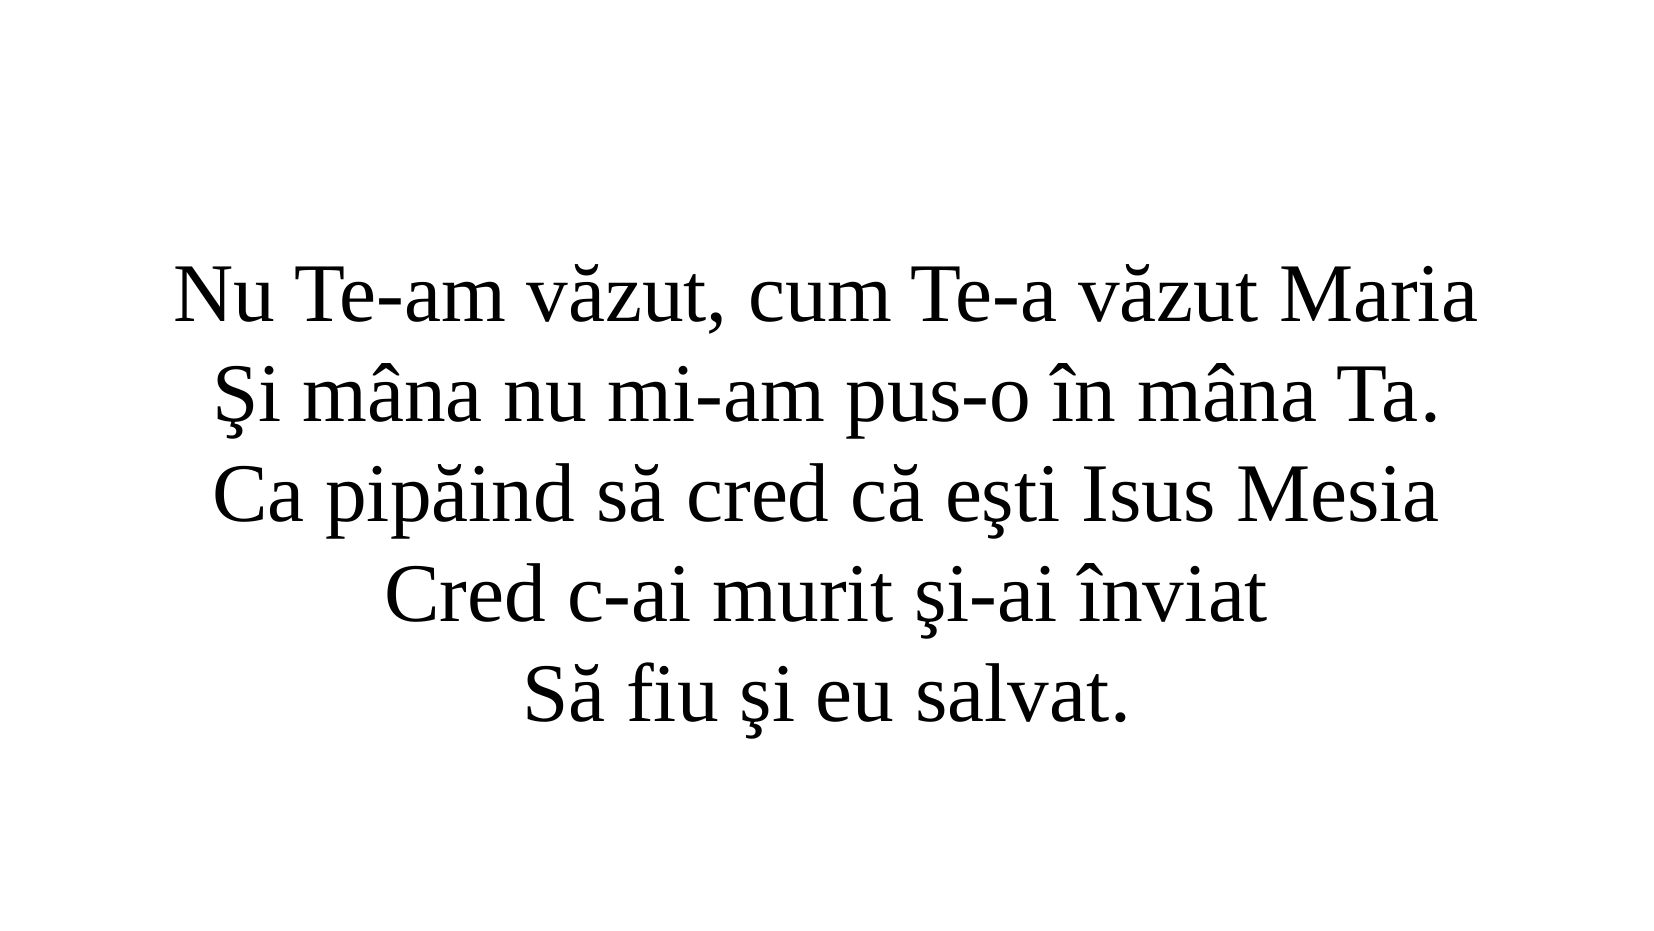

# Nu Te-am văzut, cum Te-a văzut Maria Şi mâna nu mi-am pus-o în mâna Ta. Ca pipăind să cred că eşti Isus Mesia Cred c-ai murit şi-ai înviat
Să fiu şi eu salvat.